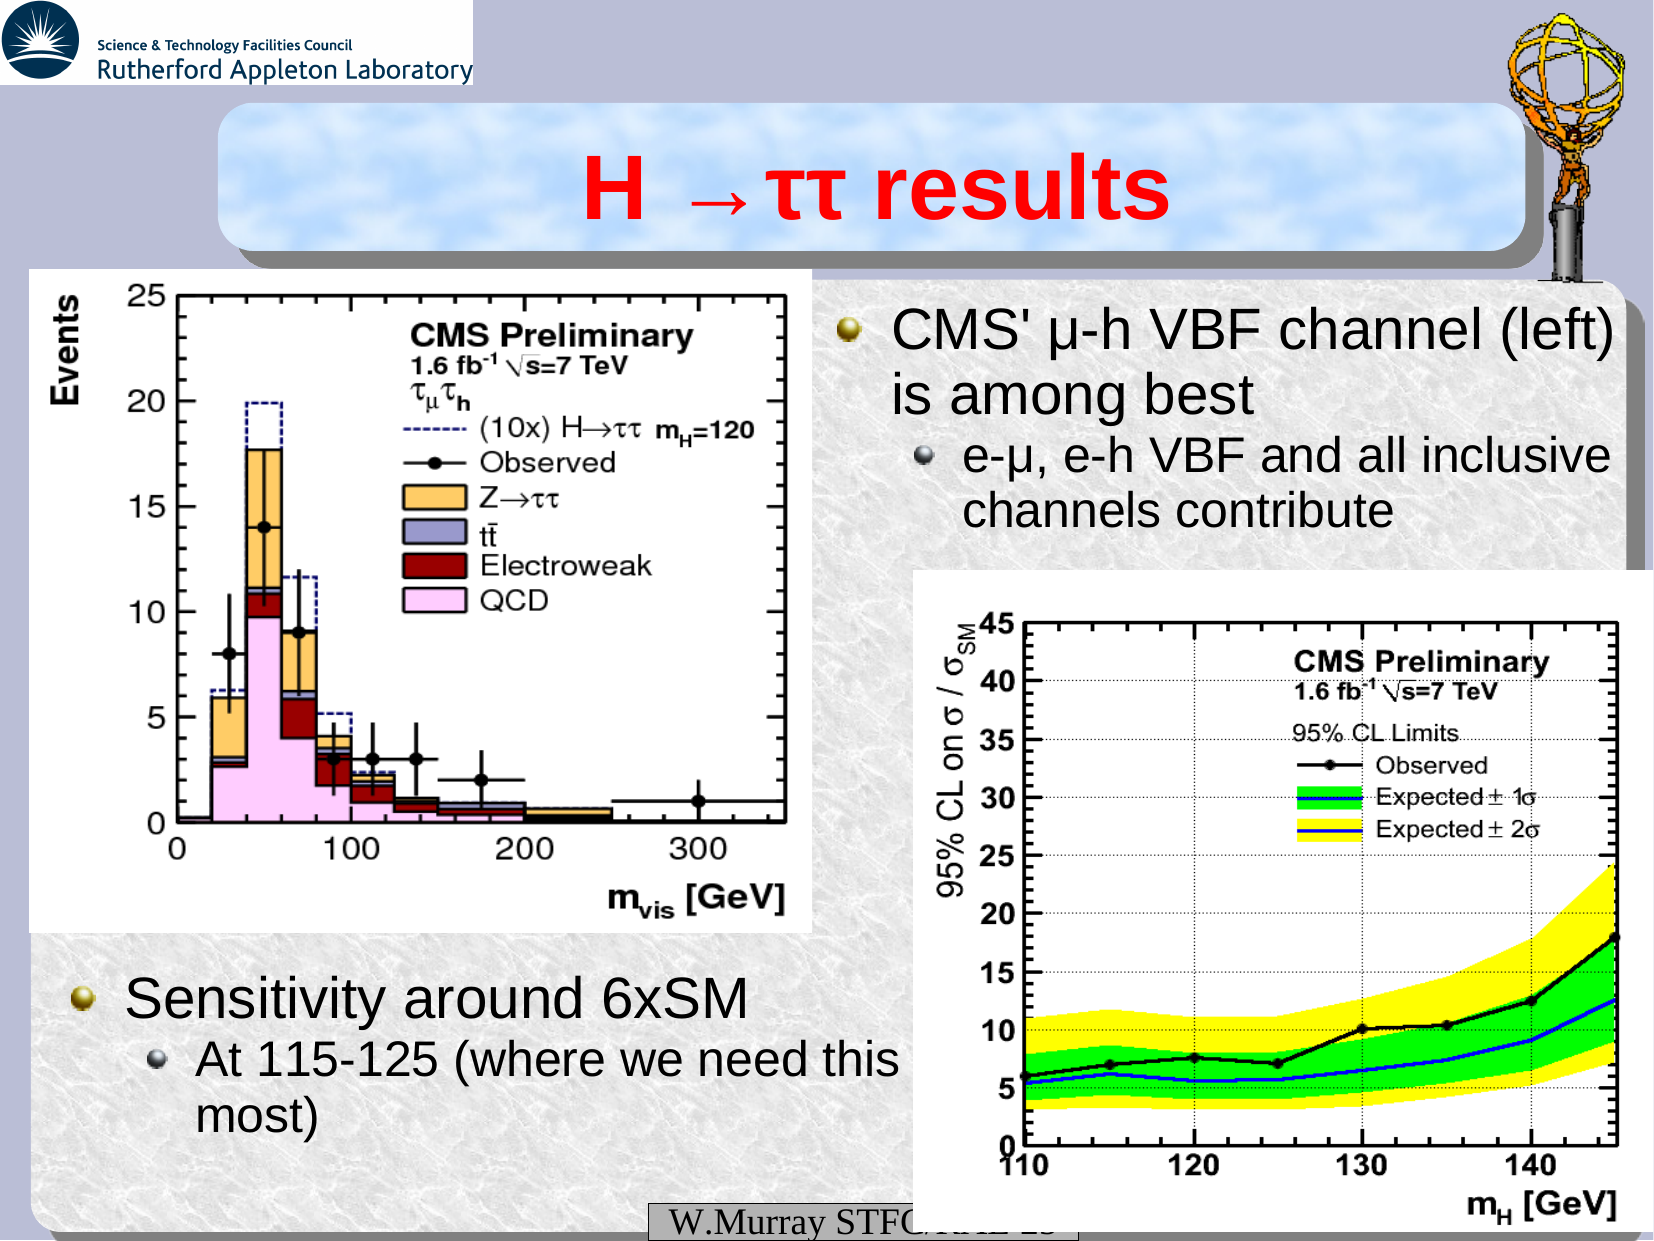

# H →ττ results
CMS' μ-h VBF channel (left) is among best
e-μ, e-h VBF and all inclusive channels contribute
Sensitivity around 6xSM
At 115-125 (where we need this most)